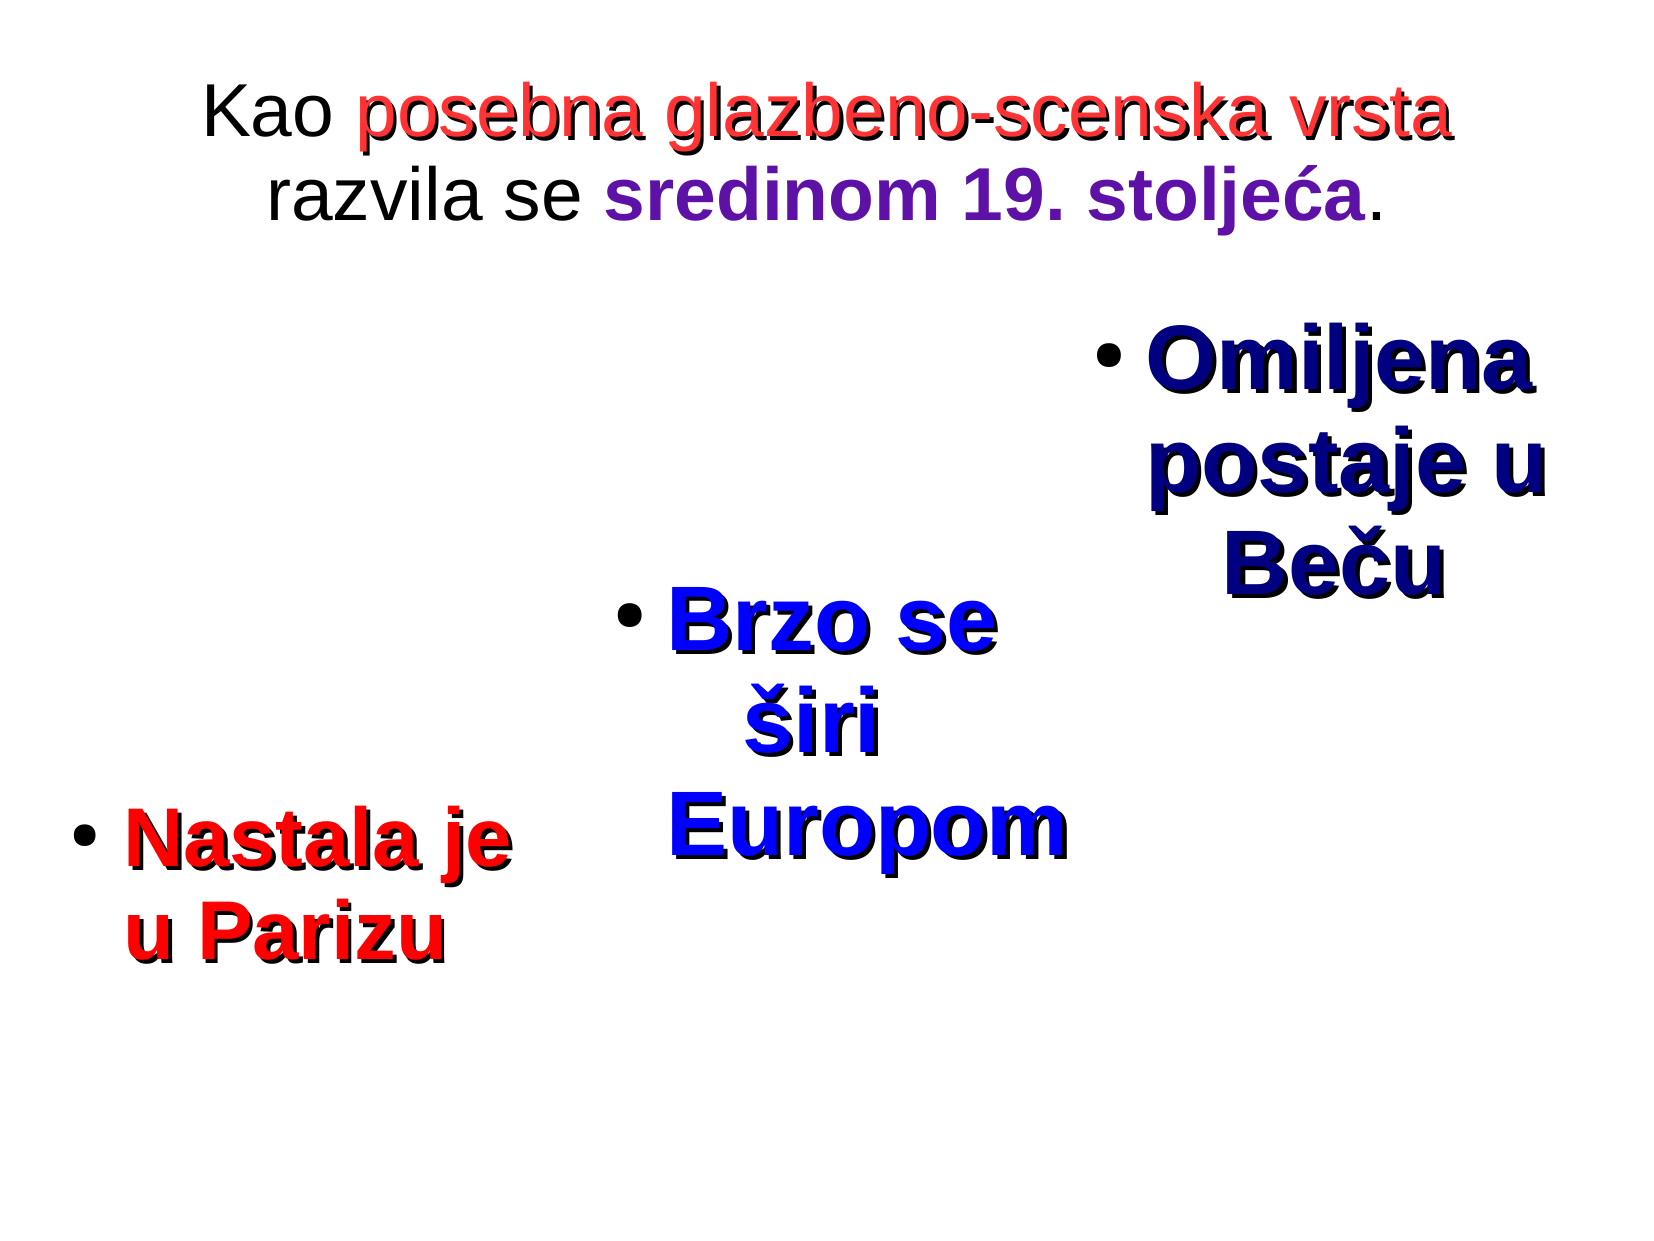

# Kao posebna glazbeno-scenska vrsta razvila se sredinom 19. stoljeća.
Omiljena postaje u Beču
Brzo se širi Europom
Nastala je u Parizu